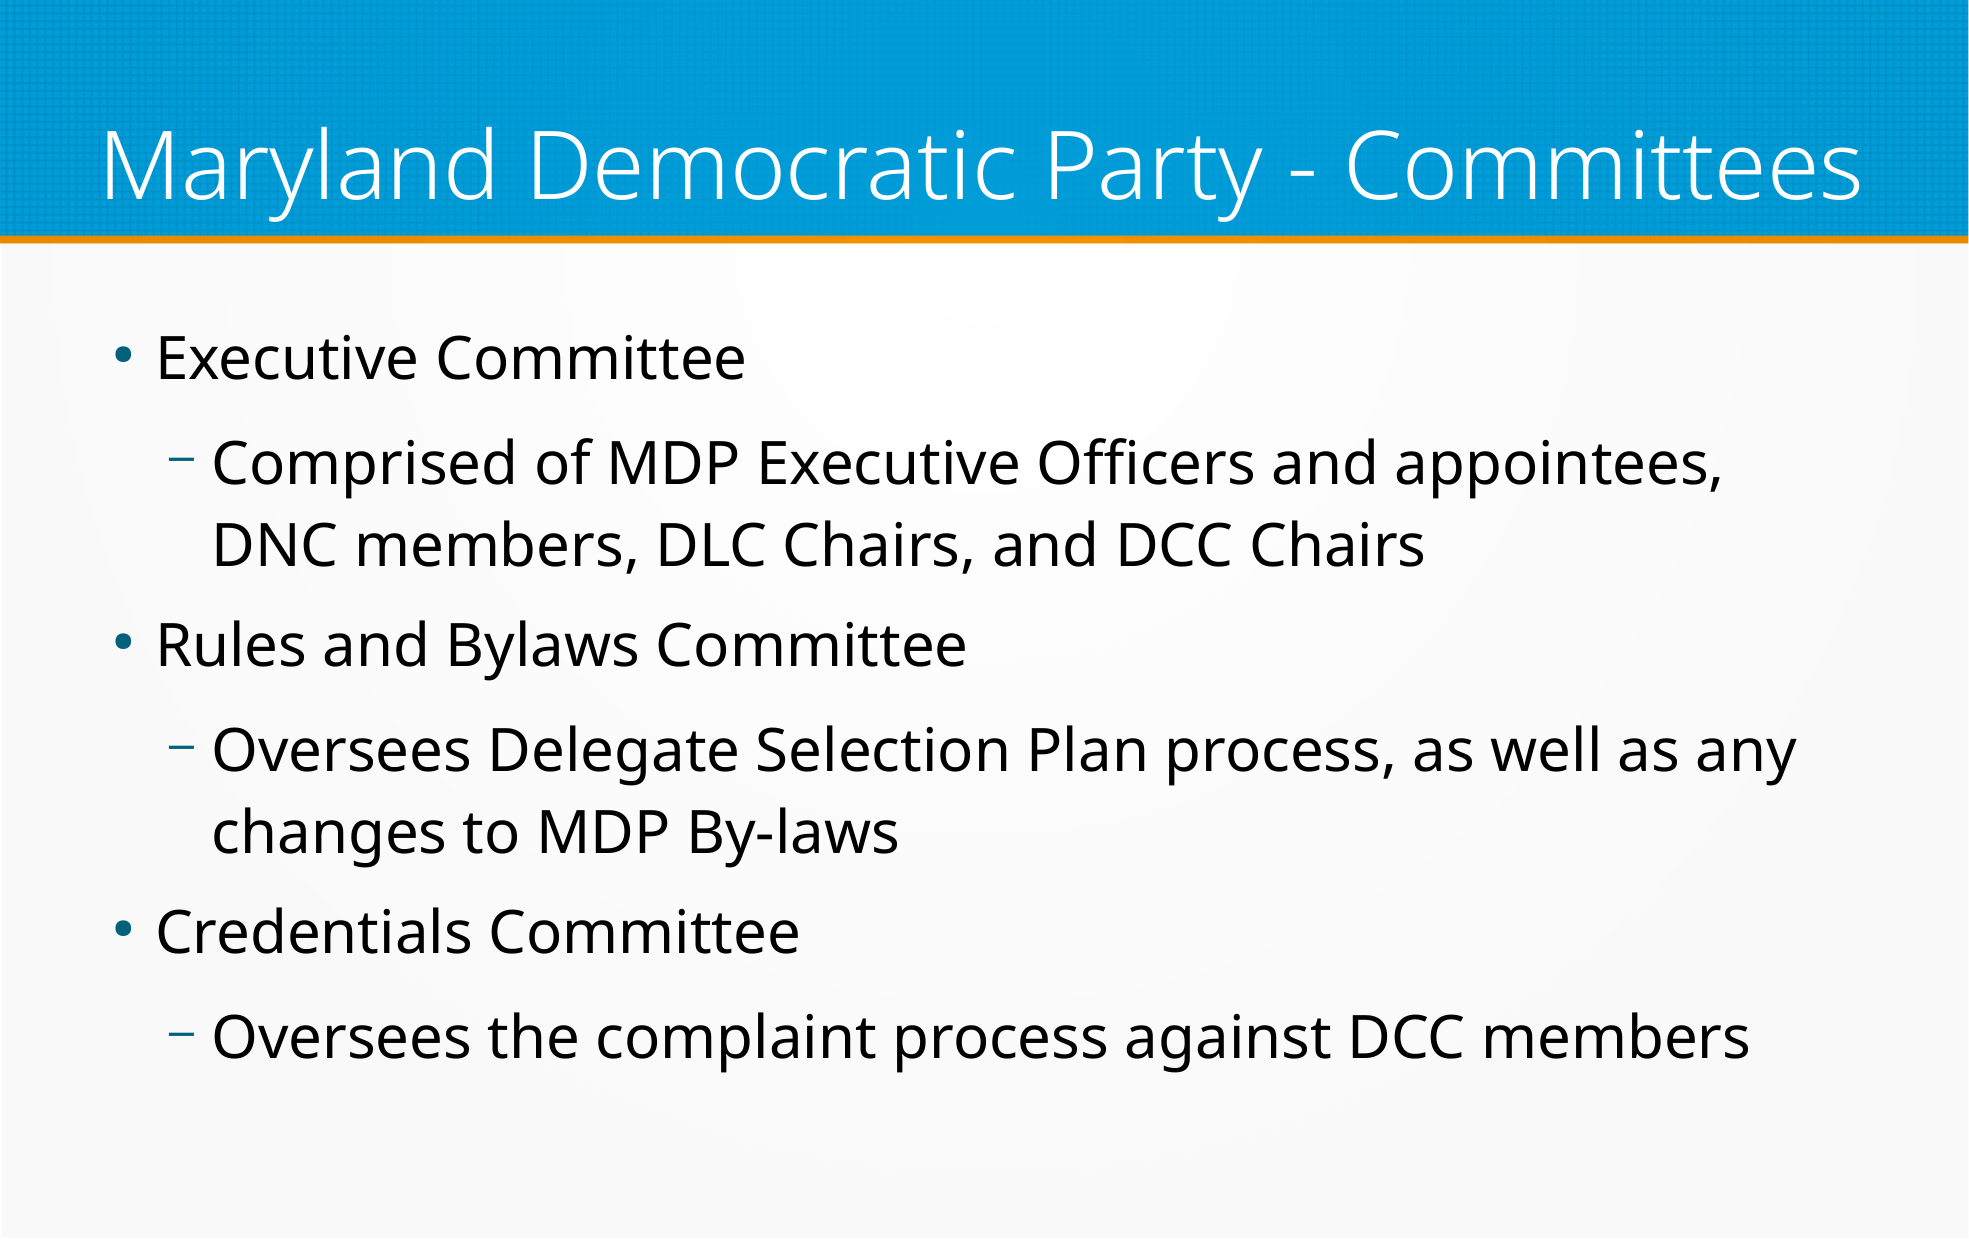

# Maryland Democratic Party - Committees
Executive Committee
Comprised of MDP Executive Officers and appointees, DNC members, DLC Chairs, and DCC Chairs
Rules and Bylaws Committee
Oversees Delegate Selection Plan process, as well as any changes to MDP By-laws
Credentials Committee
Oversees the complaint process against DCC members